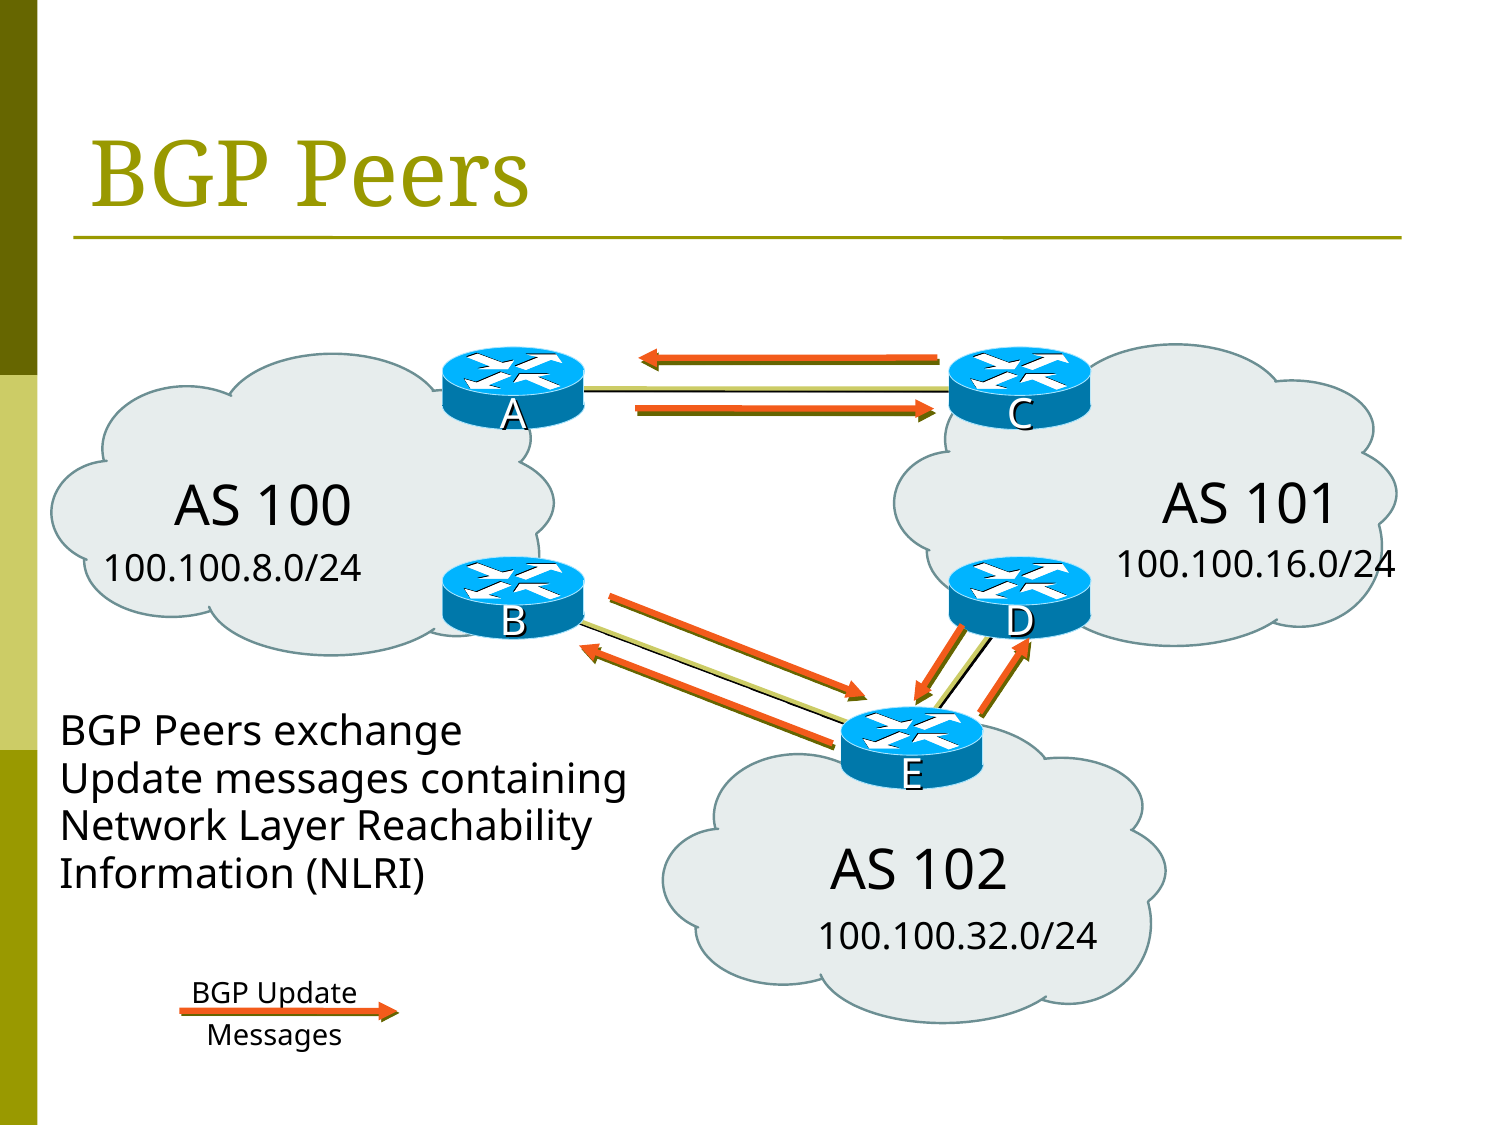

# BGP Peers
A
C
AS 101
AS 100
100.100.16.0/24
100.100.8.0/24
B
D
E
AS 102
100.100.32.0/24
BGP Peers exchange
Update messages containing Network Layer Reachability Information (NLRI)
BGP Update
Messages